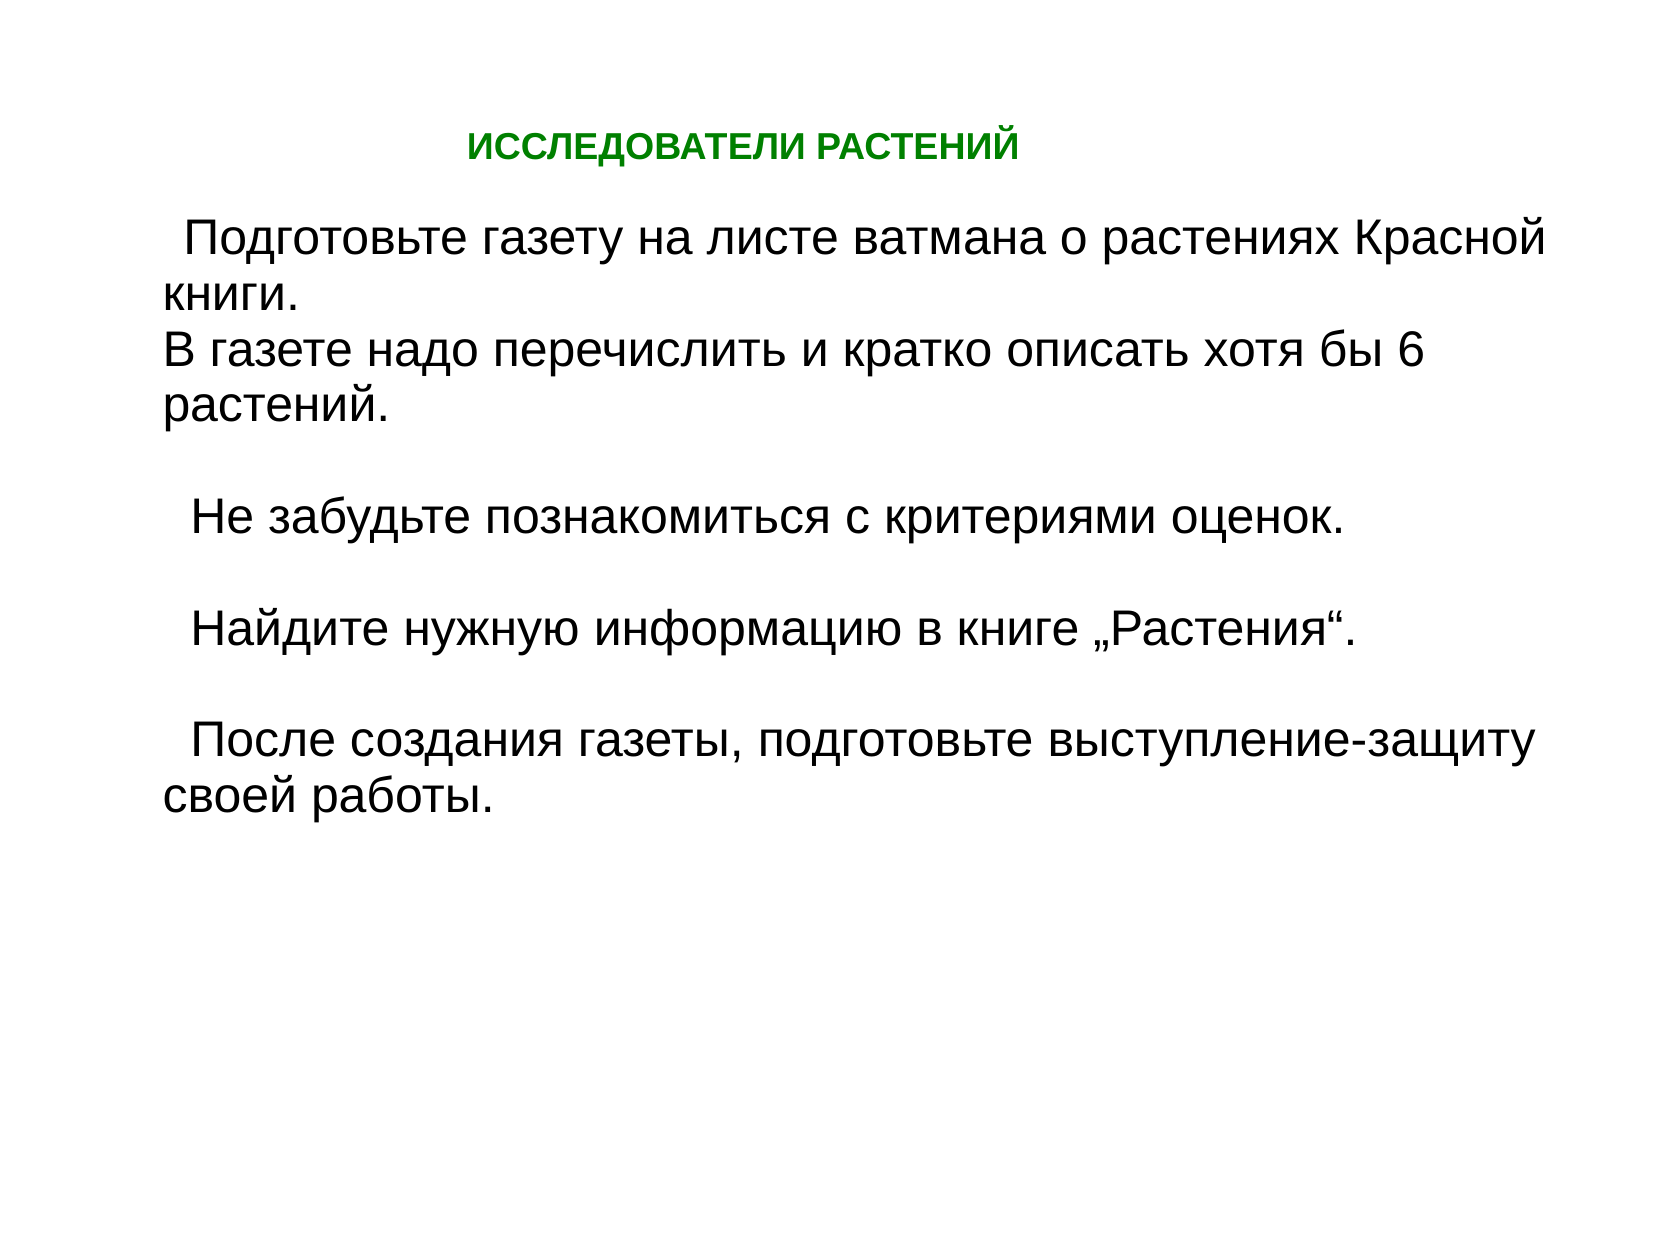

ИССЛЕДОВАТЕЛИ РАСТЕНИЙ
 Подготовьте газету на листе ватмана о растениях Красной книги.
В газете надо перечислить и кратко описать хотя бы 6 растений.
 Не забудьте познакомиться с критериями оценок.
 Найдите нужную информацию в книге „Растения“.
 После создания газеты, подготовьте выступление-защиту своей работы.